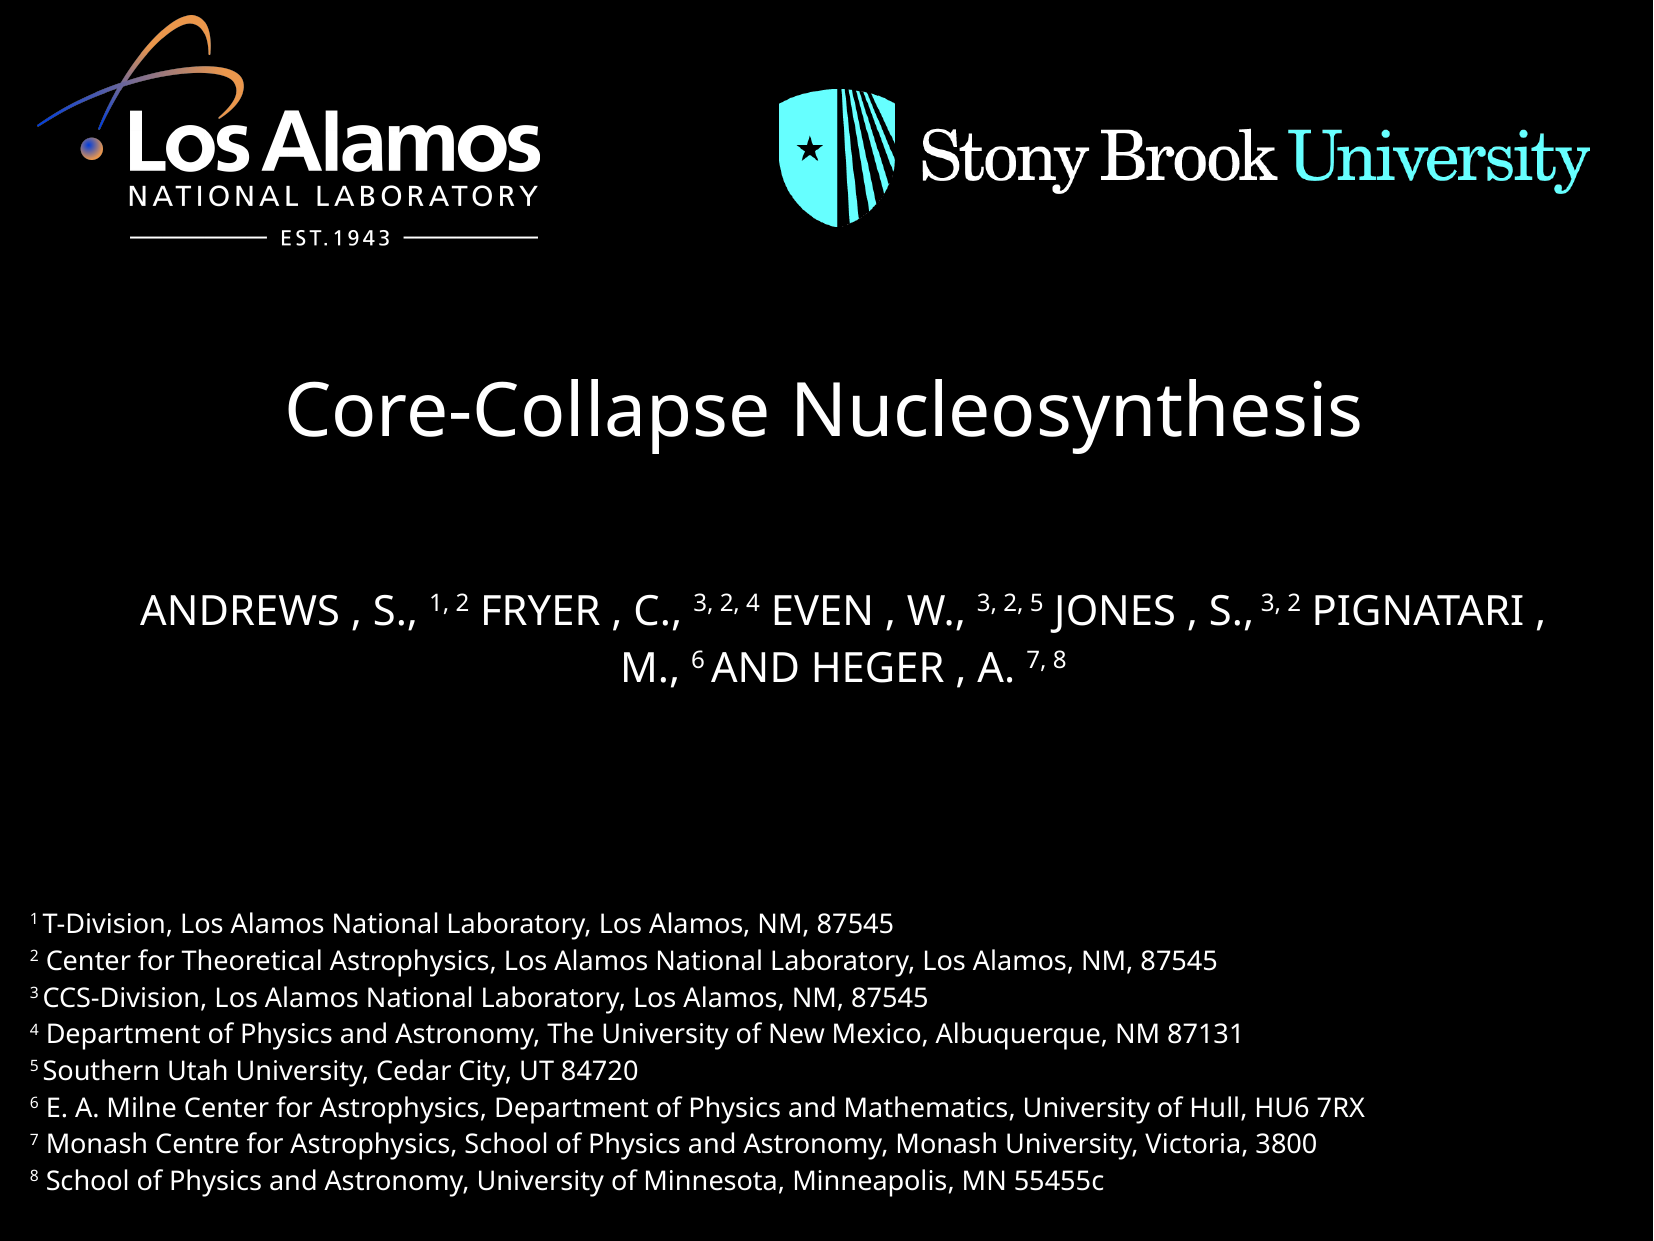

Core-Collapse Nucleosynthesis
ANDREWS , S., 1, 2 FRYER , C., 3, 2, 4 EVEN , W., 3, 2, 5 JONES , S., 3, 2 PIGNATARI , M., 6 AND HEGER , A. 7, 8
1 T-Division, Los Alamos National Laboratory, Los Alamos, NM, 87545
2 Center for Theoretical Astrophysics, Los Alamos National Laboratory, Los Alamos, NM, 87545
3 CCS-Division, Los Alamos National Laboratory, Los Alamos, NM, 87545
4 Department of Physics and Astronomy, The University of New Mexico, Albuquerque, NM 87131
5 Southern Utah University, Cedar City, UT 84720
6 E. A. Milne Center for Astrophysics, Department of Physics and Mathematics, University of Hull, HU6 7RX
7 Monash Centre for Astrophysics, School of Physics and Astronomy, Monash University, Victoria, 3800
8 School of Physics and Astronomy, University of Minnesota, Minneapolis, MN 55455c